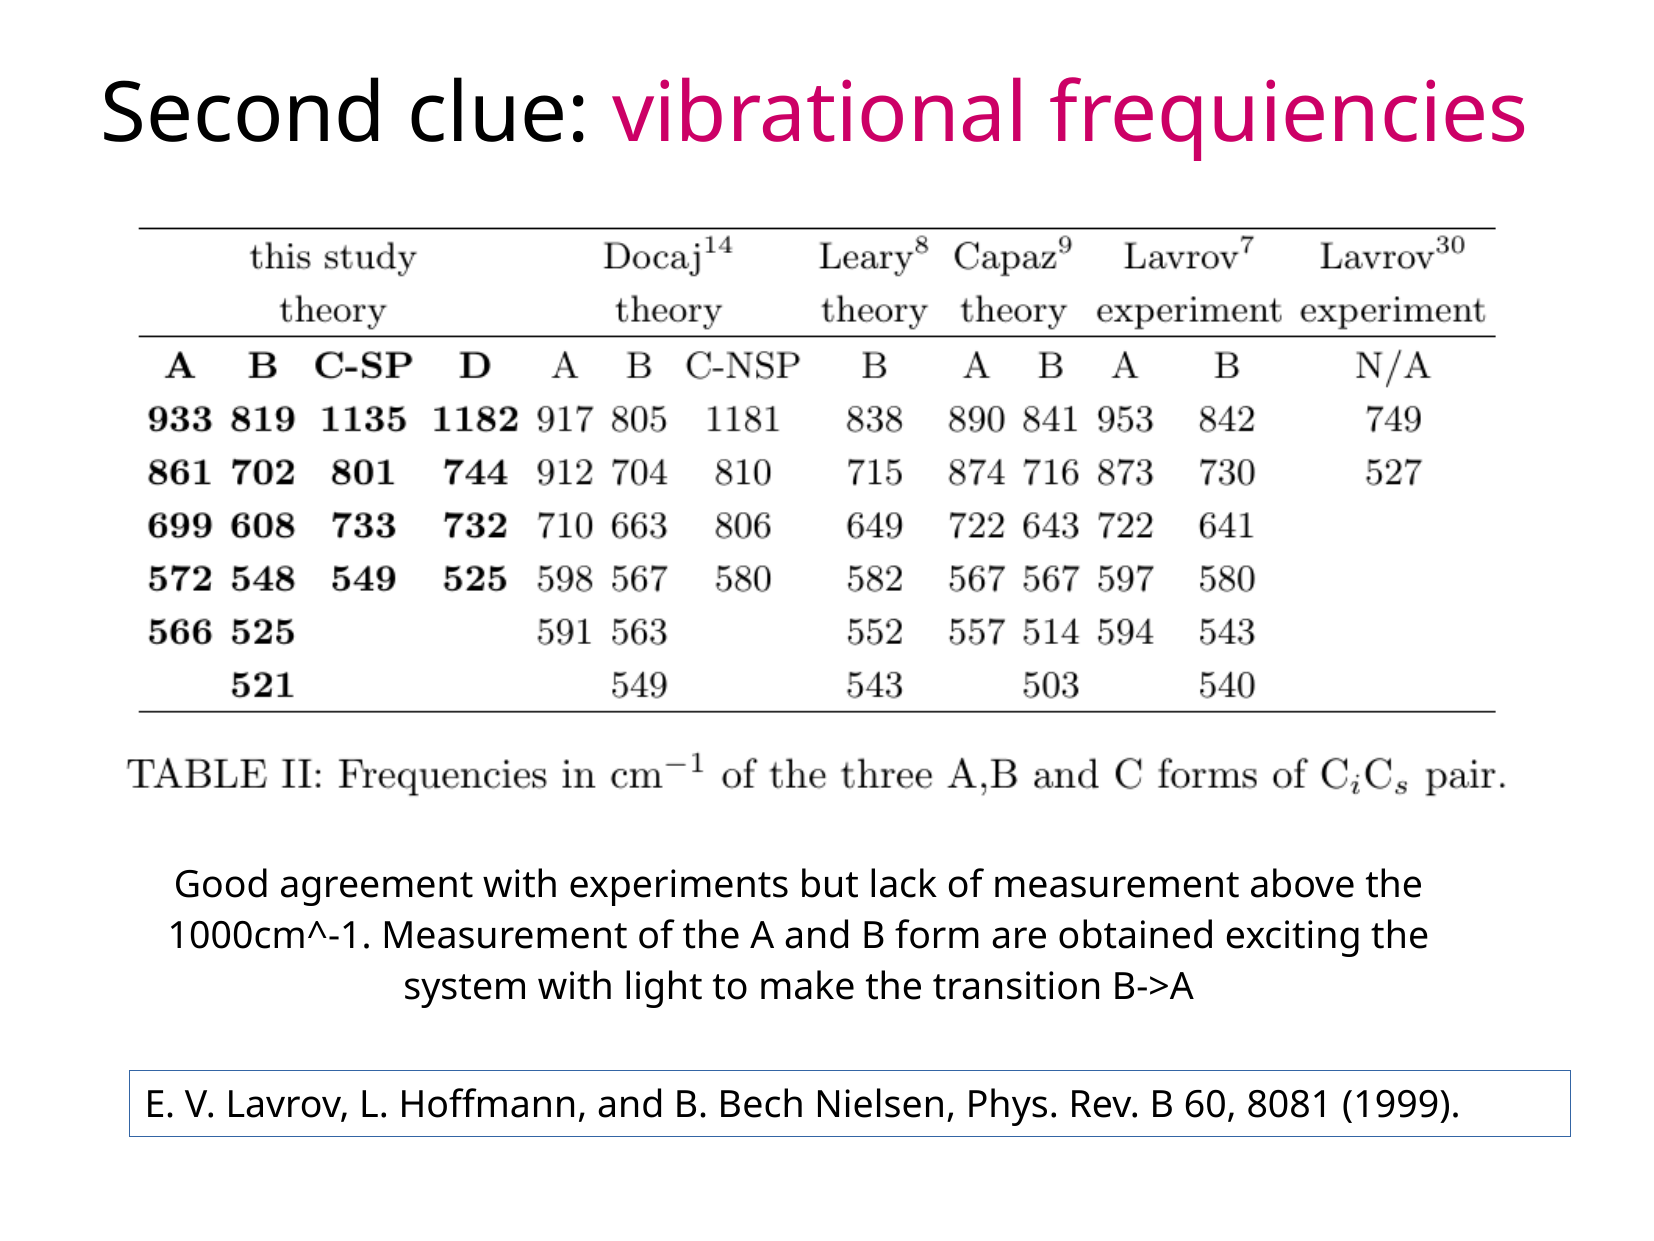

# Second clue: vibrational frequiencies
Good agreement with experiments but lack of measurement above the 1000cm^-1. Measurement of the A and B form are obtained exciting the system with light to make the transition B->A
E. V. Lavrov, L. Hoffmann, and B. Bech Nielsen, Phys. Rev. B 60, 8081 (1999).